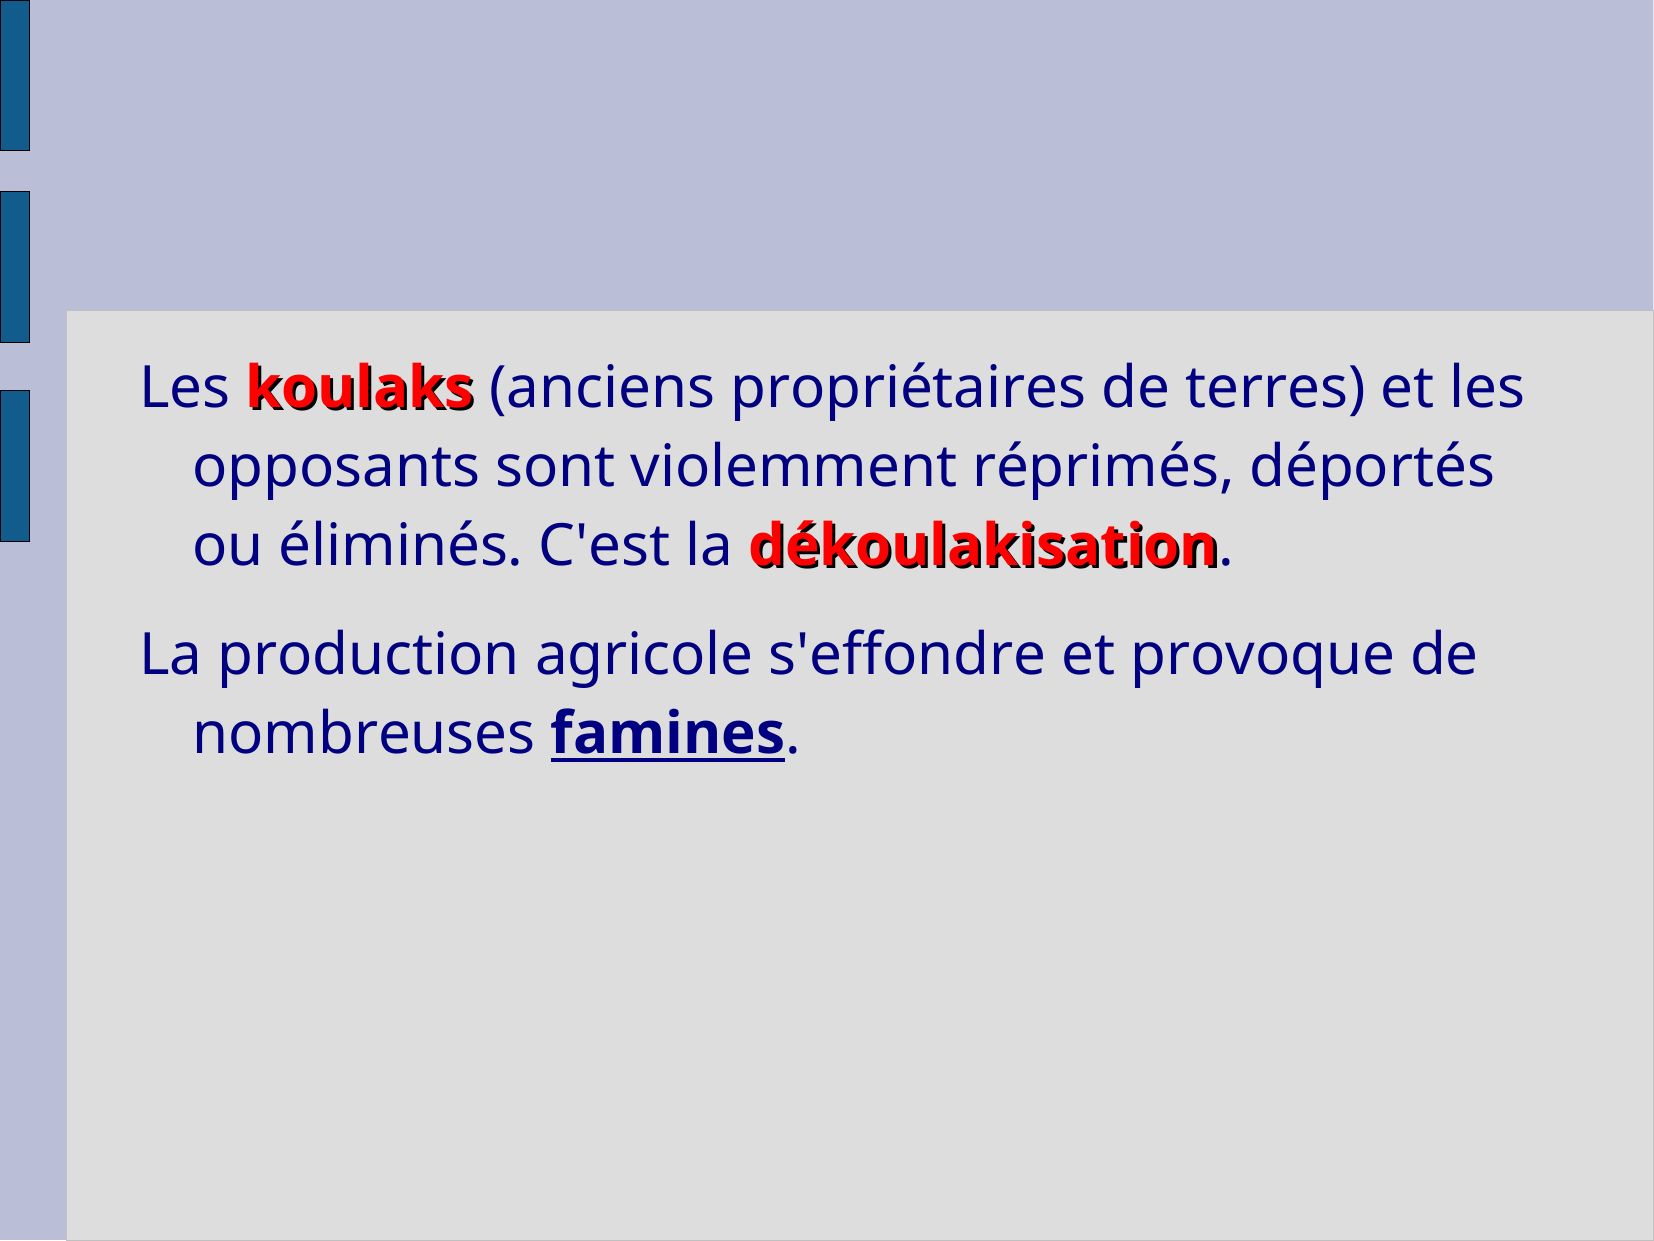

#
Les koulaks (anciens propriétaires de terres) et les opposants sont violemment réprimés, déportés ou éliminés. C'est la dékoulakisation.
La production agricole s'effondre et provoque de nombreuses famines.